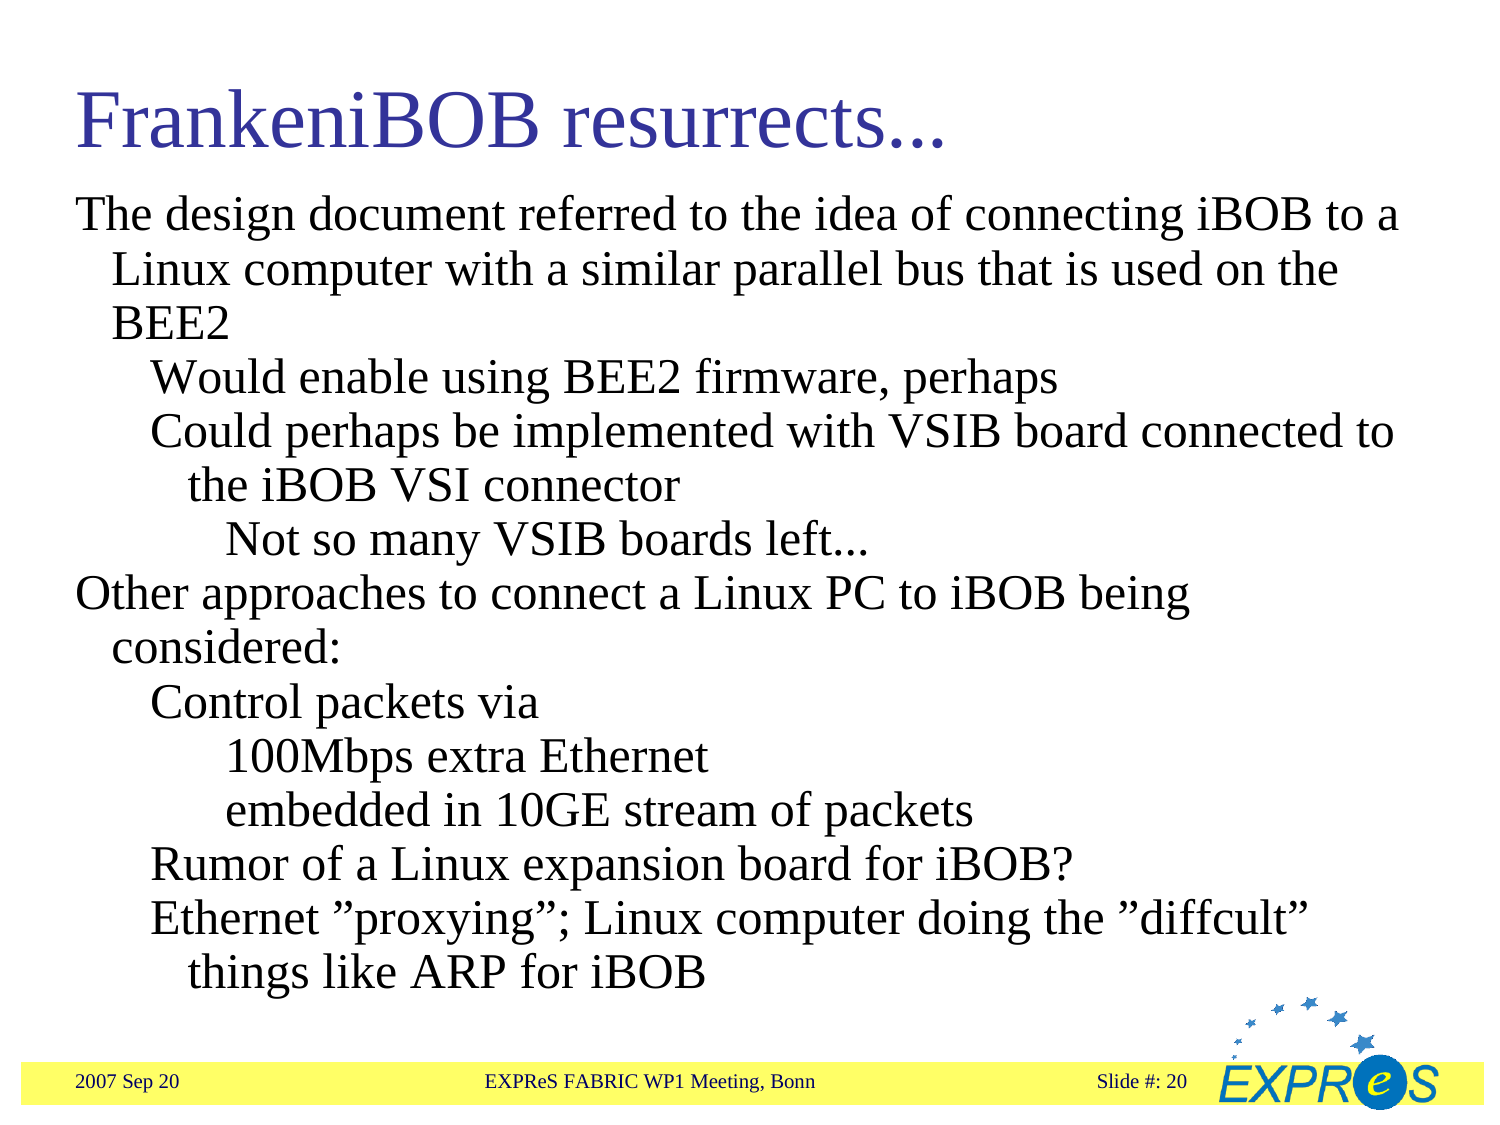

# FrankeniBOB resurrects...
The design document referred to the idea of connecting iBOB to a Linux computer with a similar parallel bus that is used on the BEE2
Would enable using BEE2 firmware, perhaps
Could perhaps be implemented with VSIB board connected to the iBOB VSI connector
Not so many VSIB boards left...
Other approaches to connect a Linux PC to iBOB being considered:
Control packets via
100Mbps extra Ethernet
embedded in 10GE stream of packets
Rumor of a Linux expansion board for iBOB?
Ethernet ”proxying”; Linux computer doing the ”diffcult” things like ARP for iBOB